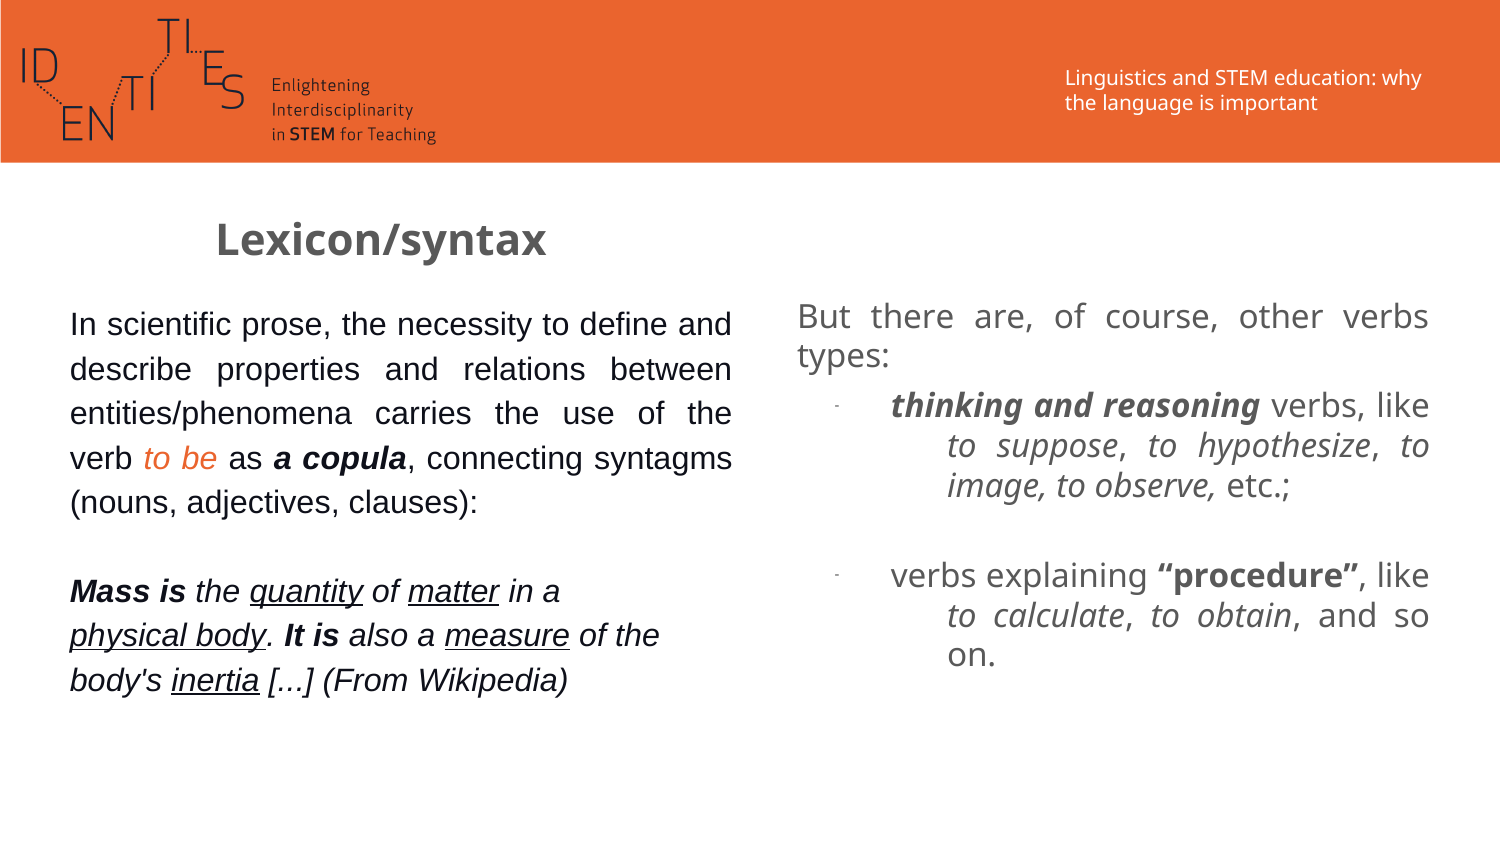

#
Linguistics and STEM education: why the language is important
Lexicon/syntax
But there are, of course, other verbs types:
thinking and reasoning verbs, like to suppose, to hypothesize, to image, to observe, etc.;
verbs explaining “procedure”, like to calculate, to obtain, and so on.
In scientific prose, the necessity to define and describe properties and relations between entities/phenomena carries the use of the verb to be as a copula, connecting syntagms (nouns, adjectives, clauses):
Mass is the quantity of matter in a physical body. It is also a measure of the body's inertia [...] (From Wikipedia)